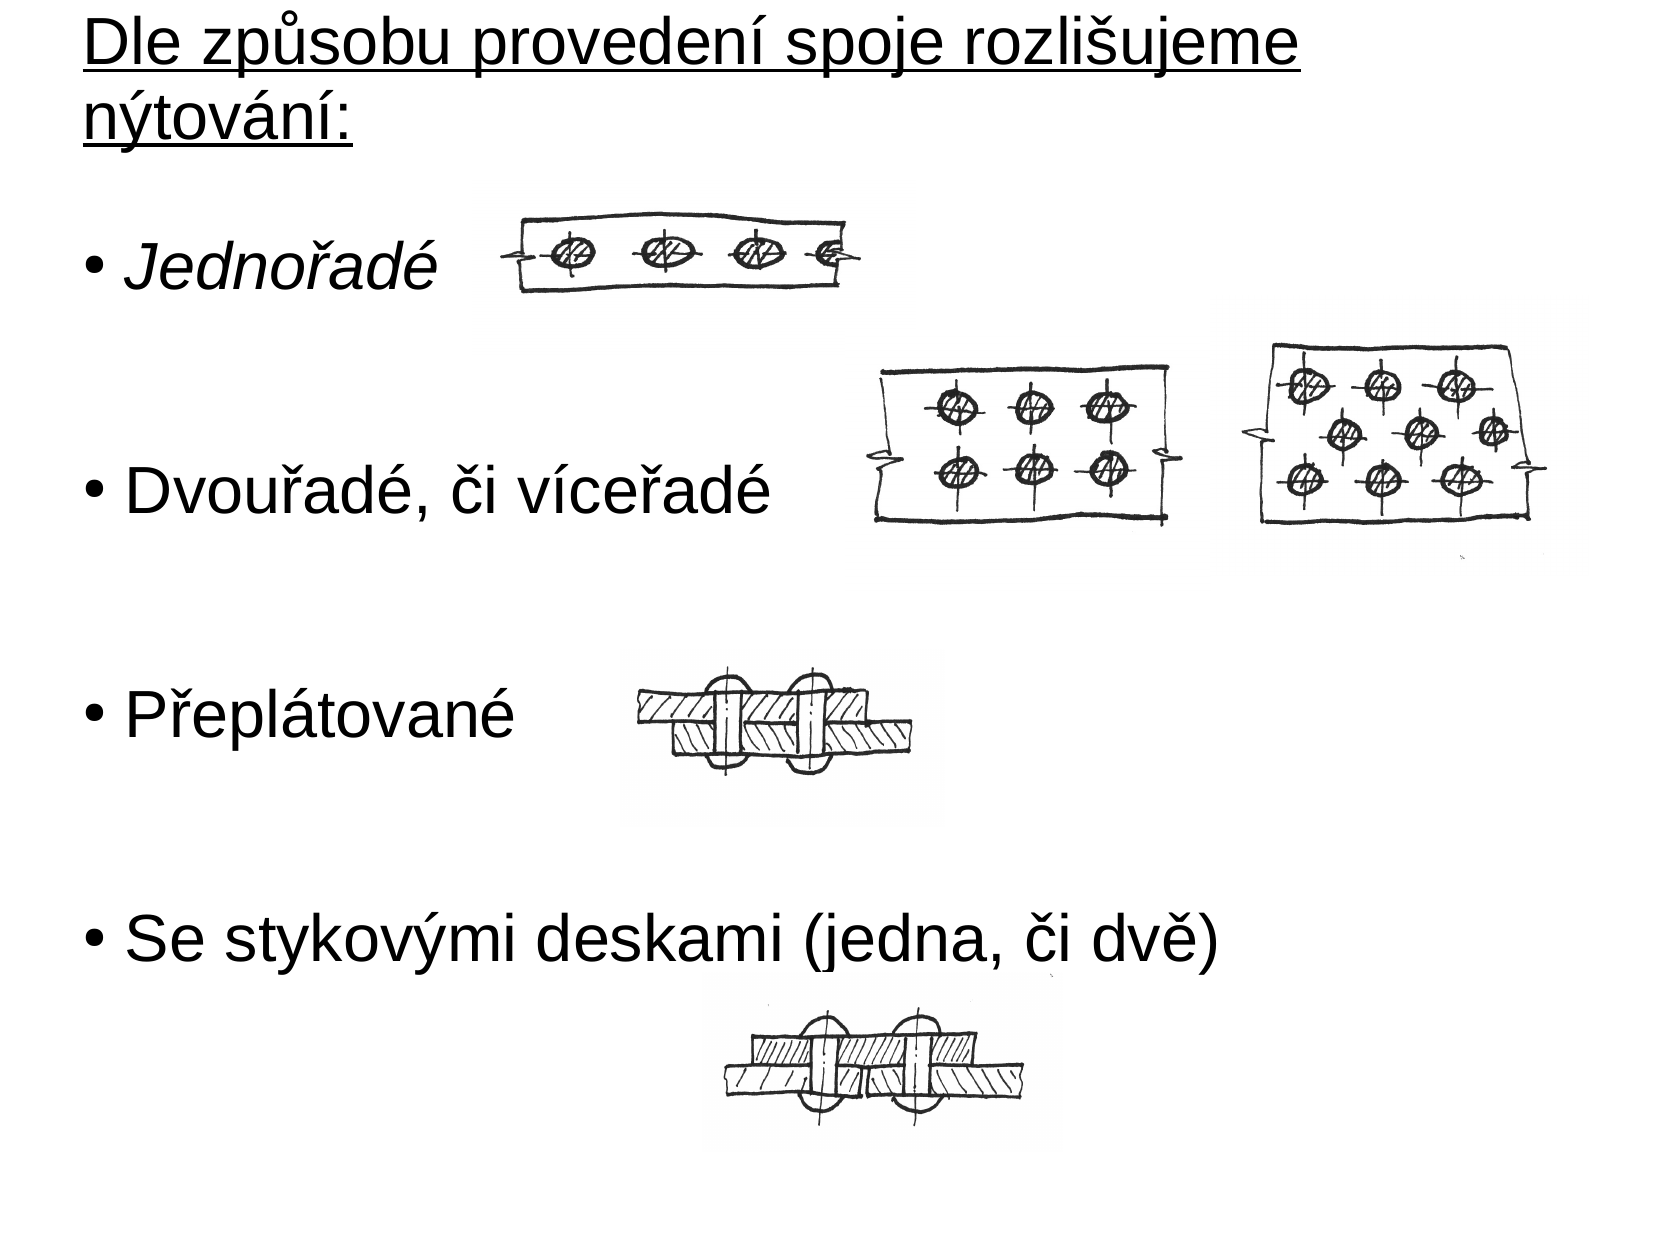

# Dle způsobu provedení spoje rozlišujeme nýtování:
 Jednořadé
 Dvouřadé, či víceřadé
 Přeplátované
 Se stykovými deskami (jedna, či dvě)